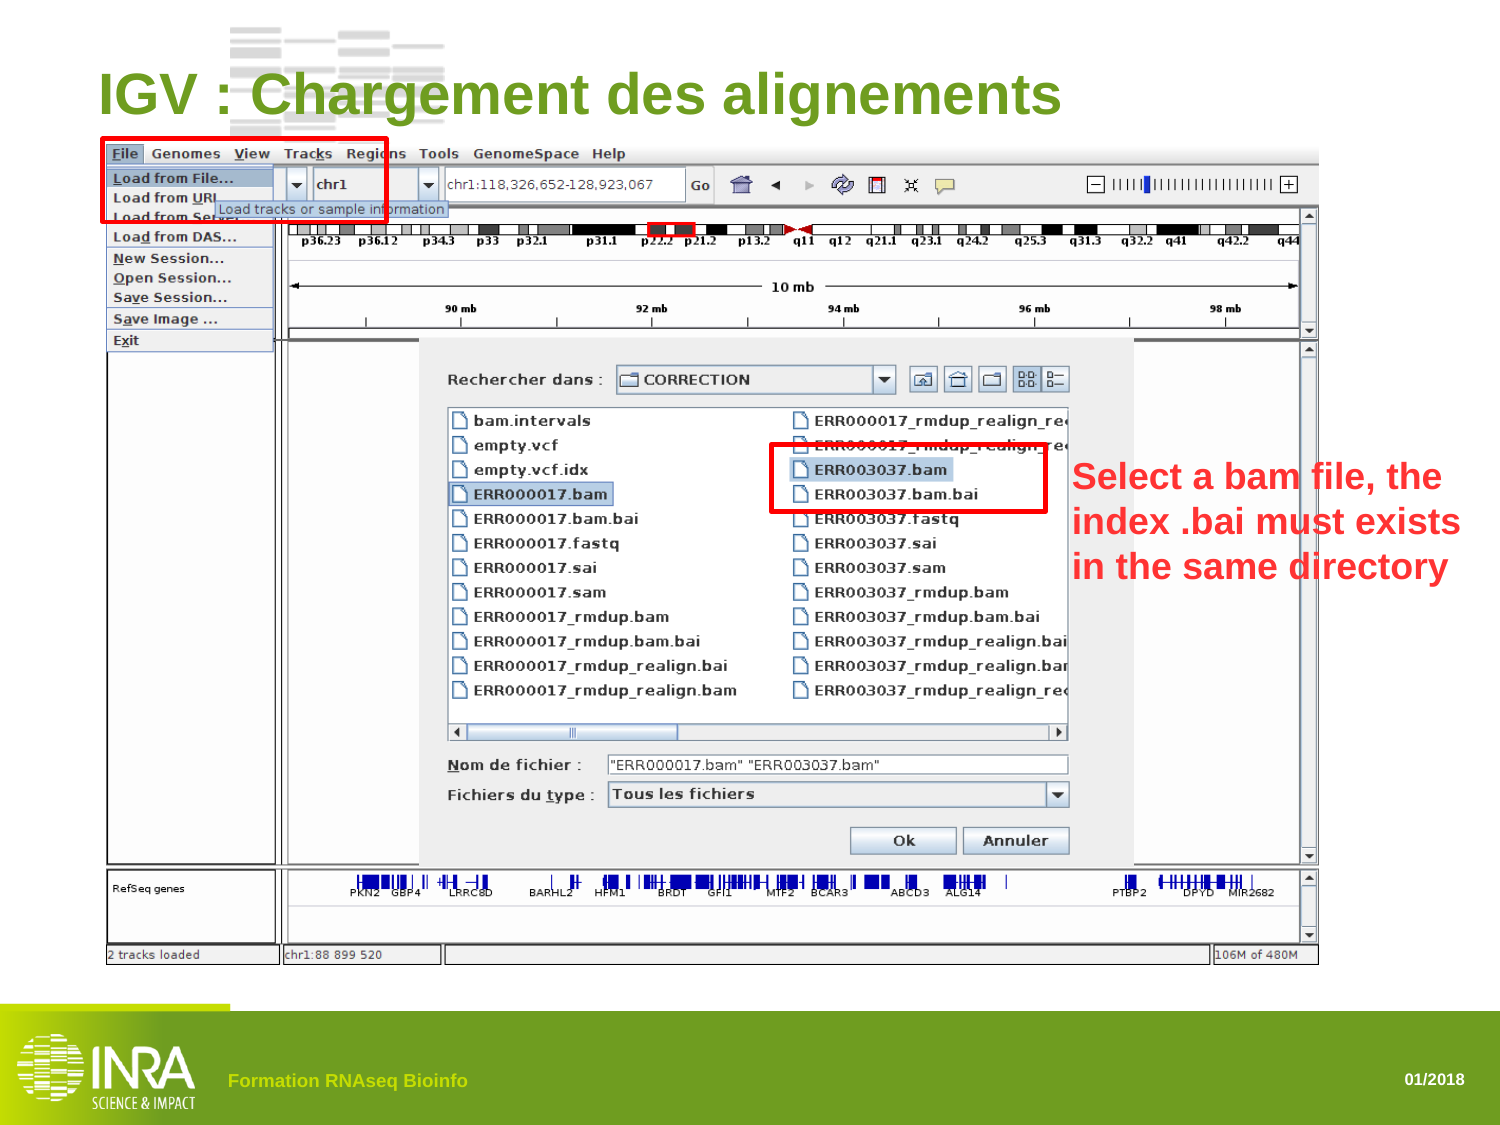

IGV : Chargement des alignements
Select a bam file, the index .bai must exists in the same directory